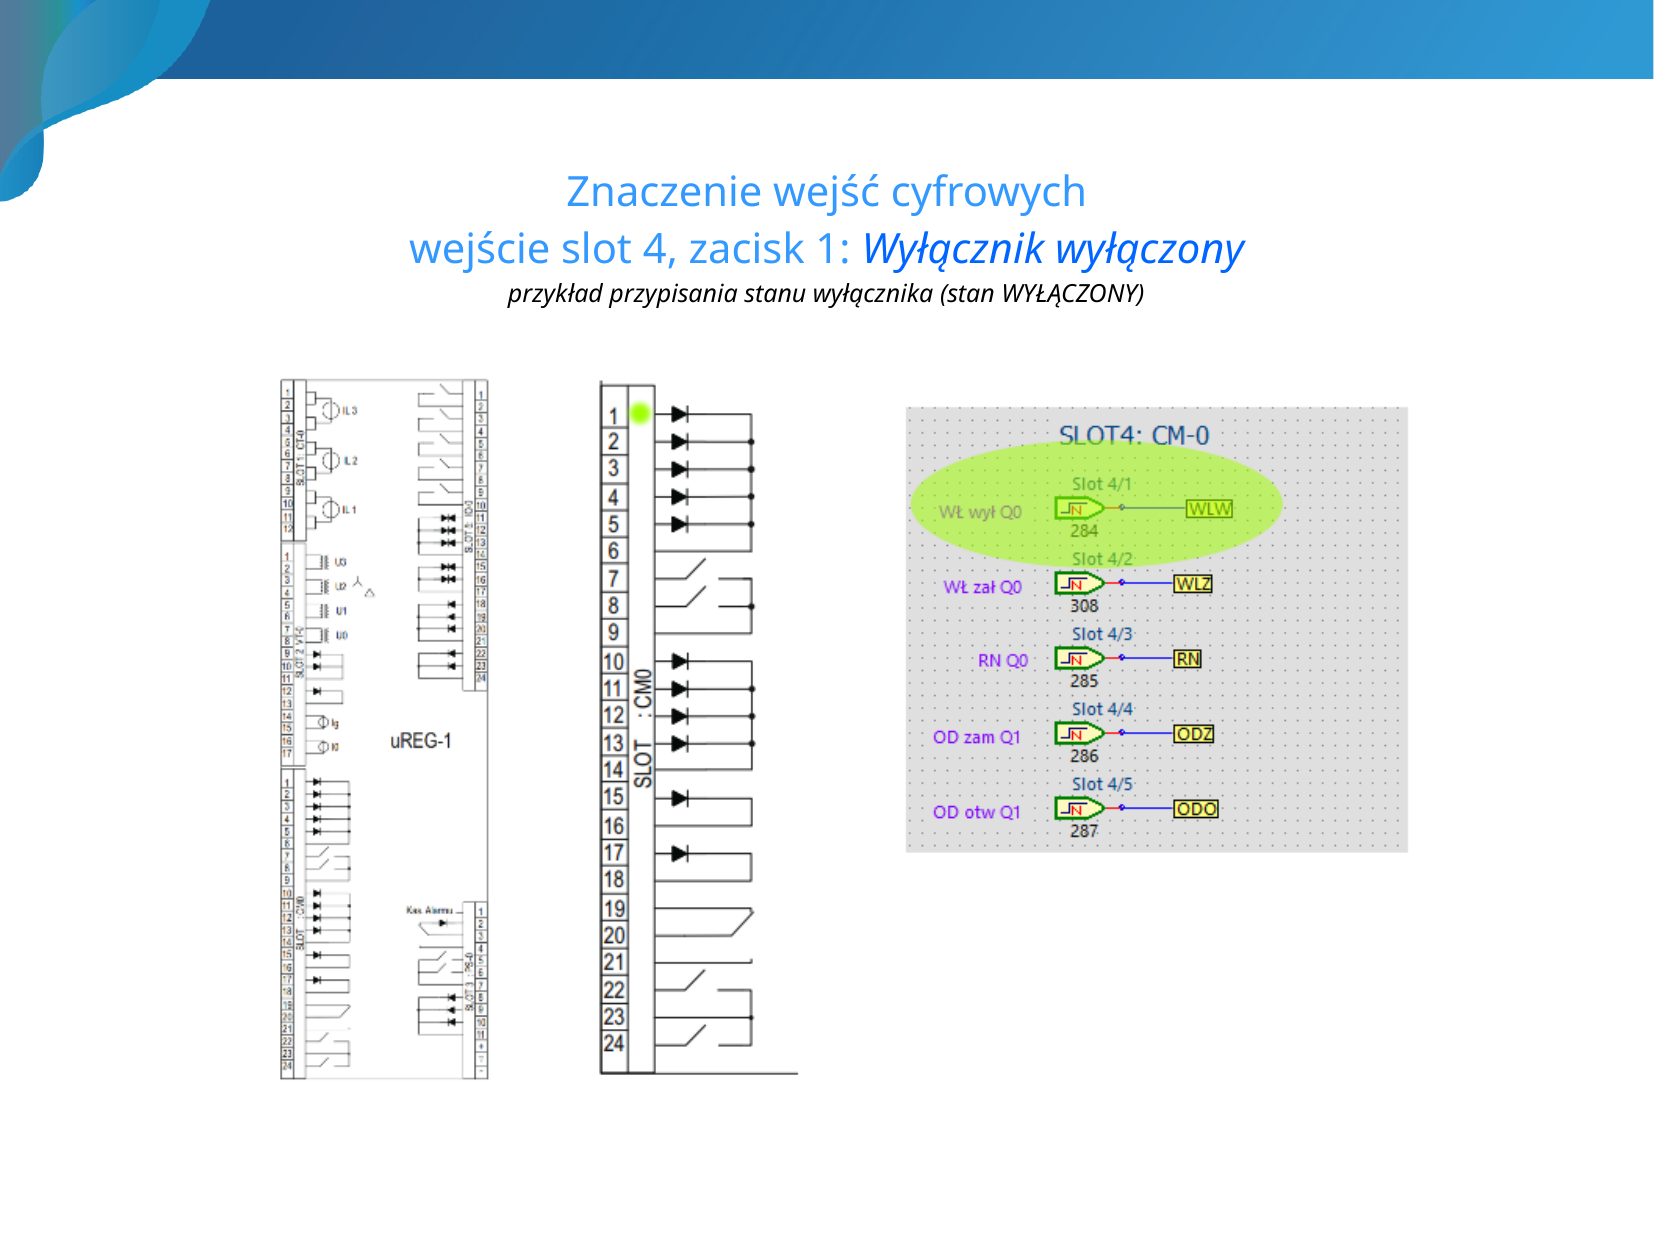

# Znaczenie wejść cyfrowych wejście slot 4, zacisk 1: Wyłącznik wyłączony przykład przypisania stanu wyłącznika (stan WYŁĄCZONY)